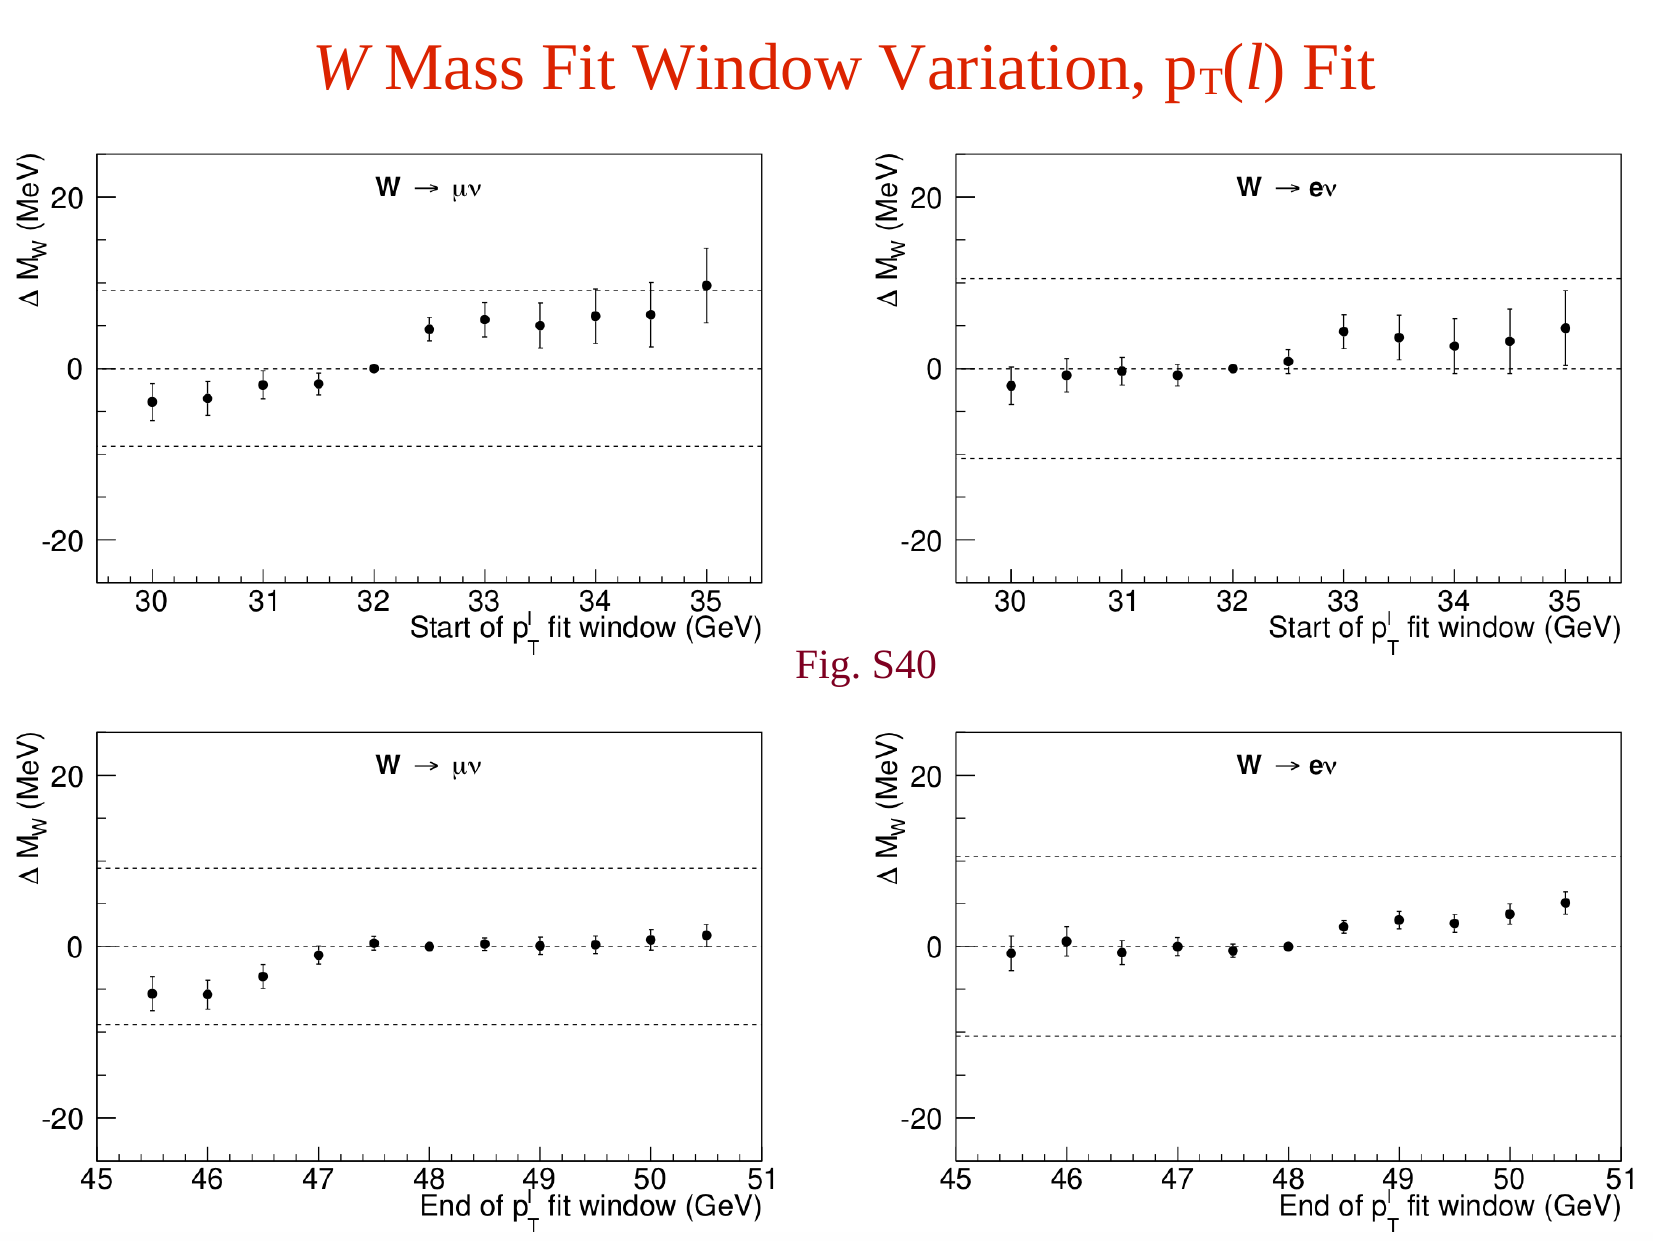

# W Mass Fit Window Variation, pT(l) Fit
Fig. S40
A. V. Kotwal, SLAC, 4/11/22